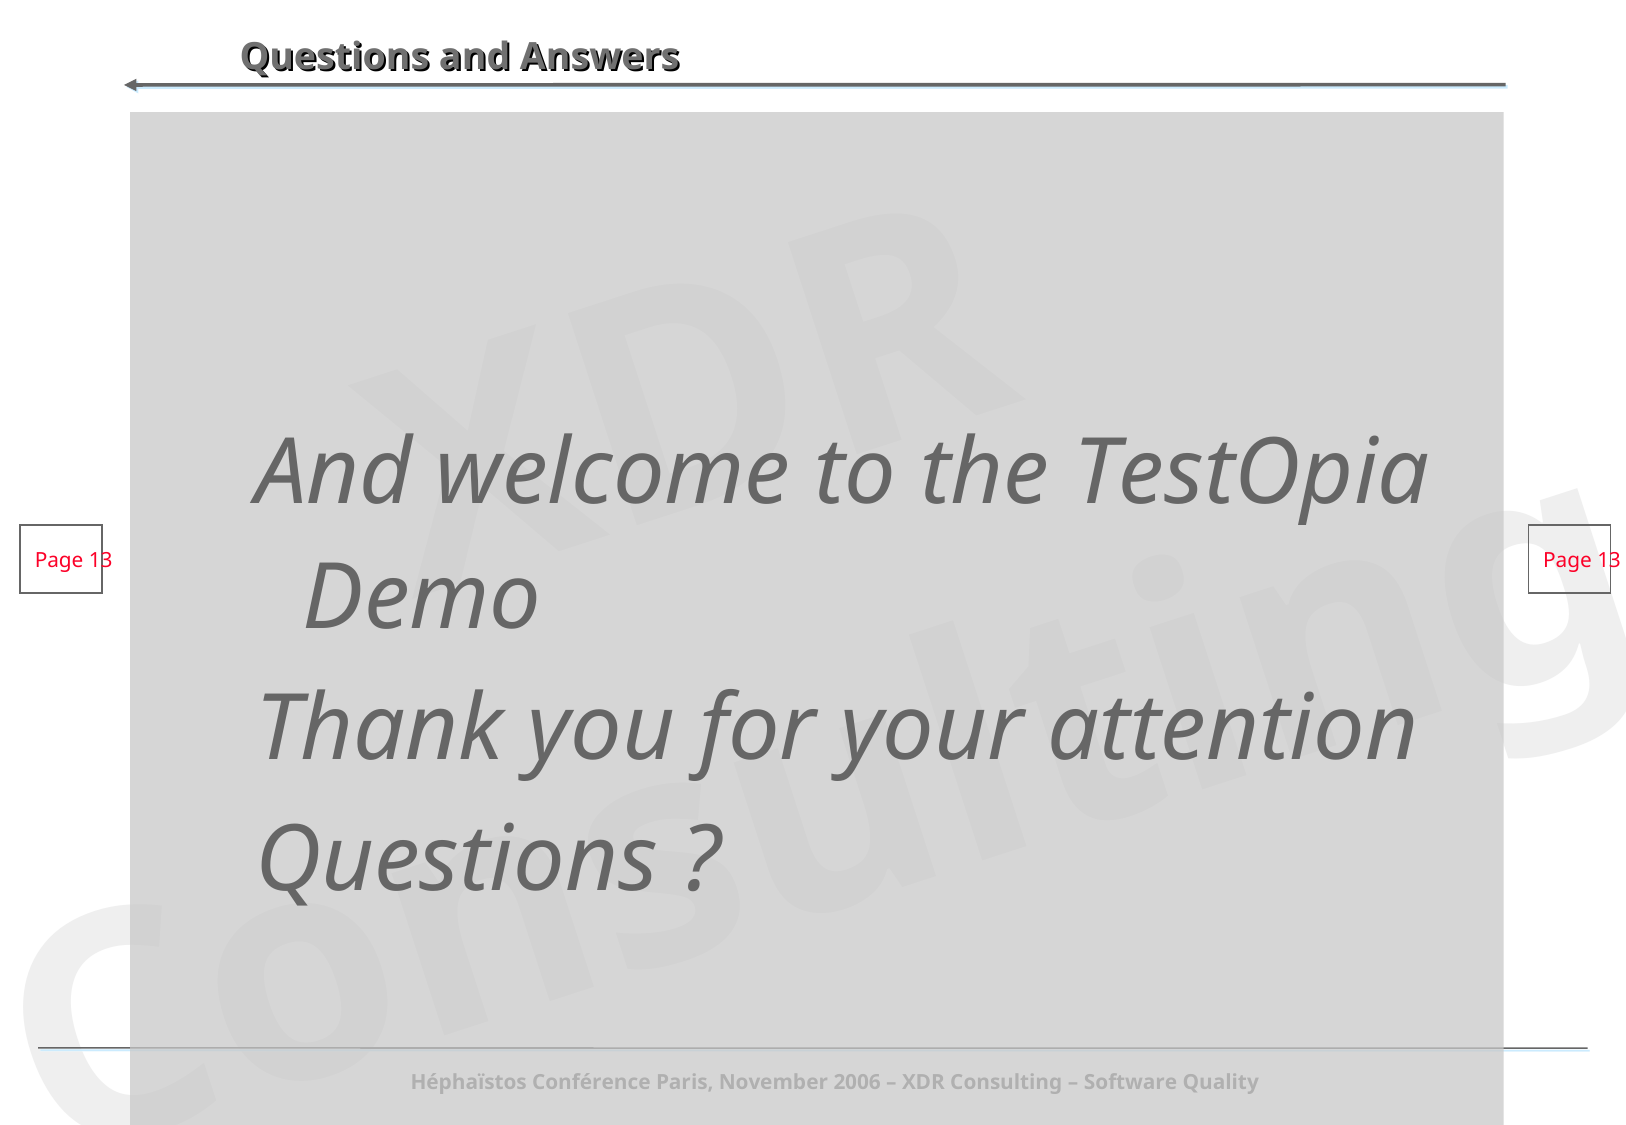

Questions and Answers
# And welcome to the TestOpia Demo
Thank you for your attention
Questions ?
Contacts :
Xavier Drozdzynski xavierd@xdr.biz
www.xdr.biz(Q4 FY2006)